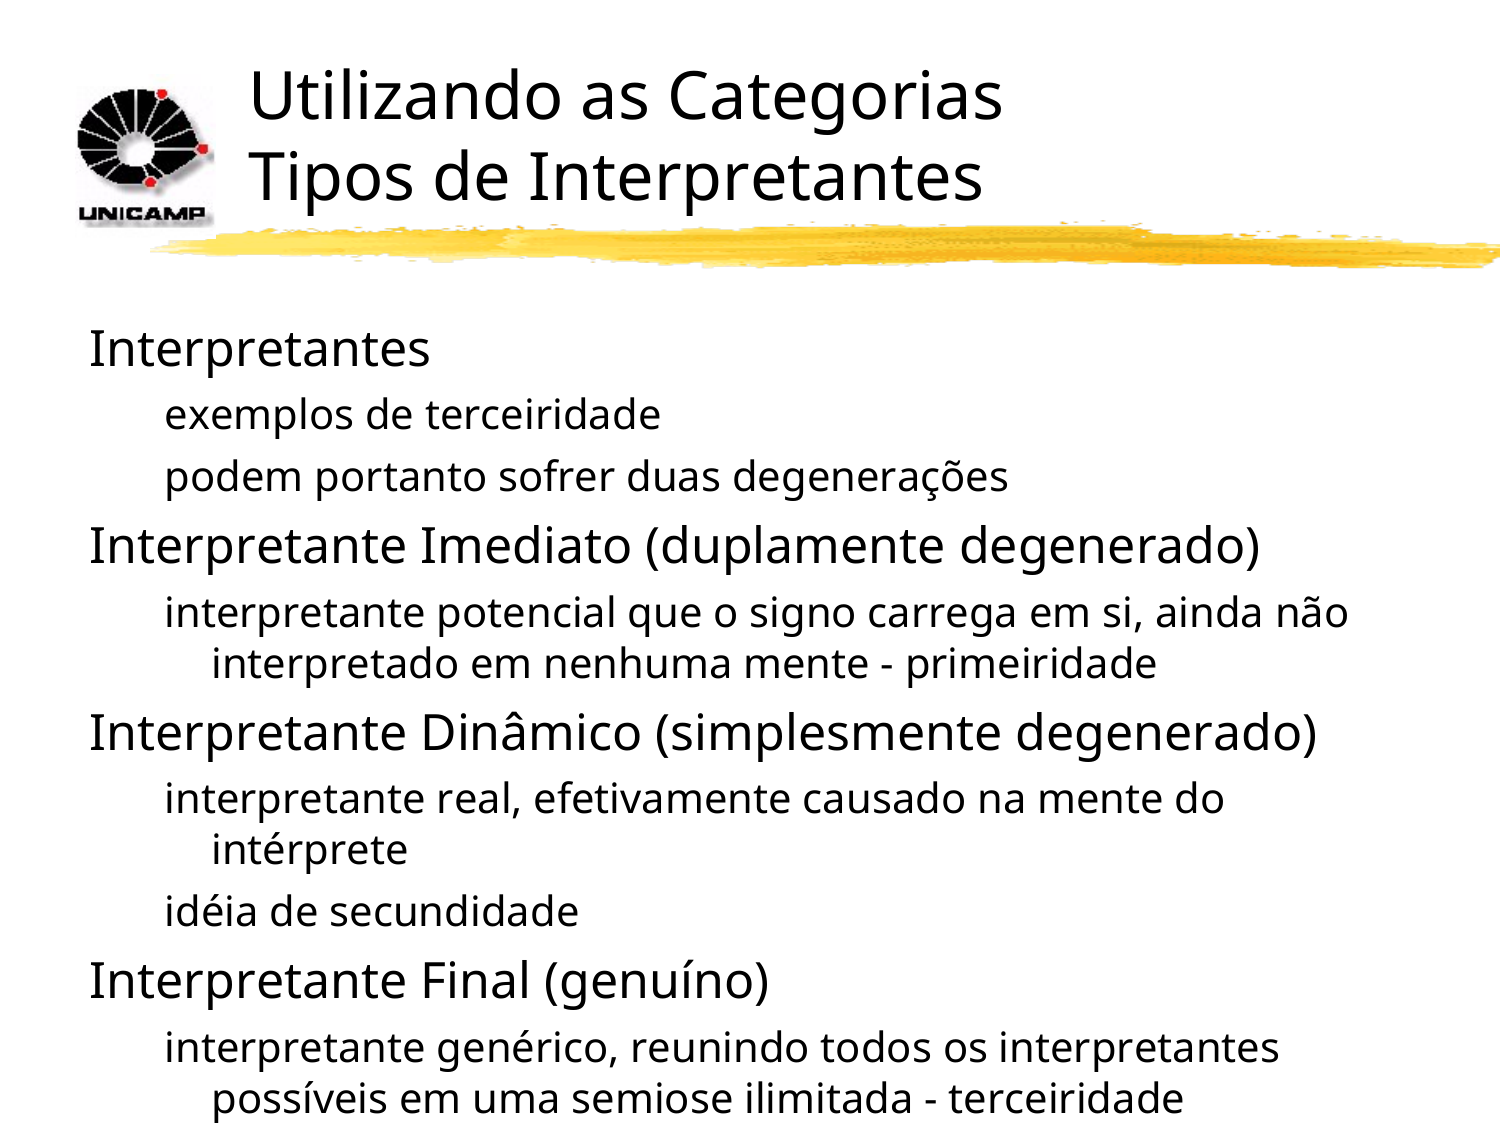

# Utilizando as Categorias Tipos de Interpretantes
Interpretantes
exemplos de terceiridade
podem portanto sofrer duas degenerações
Interpretante Imediato (duplamente degenerado)
interpretante potencial que o signo carrega em si, ainda não interpretado em nenhuma mente - primeiridade
Interpretante Dinâmico (simplesmente degenerado)
interpretante real, efetivamente causado na mente do intérprete
idéia de secundidade
Interpretante Final (genuíno)
interpretante genérico, reunindo todos os interpretantes possíveis em uma semiose ilimitada - terceiridade